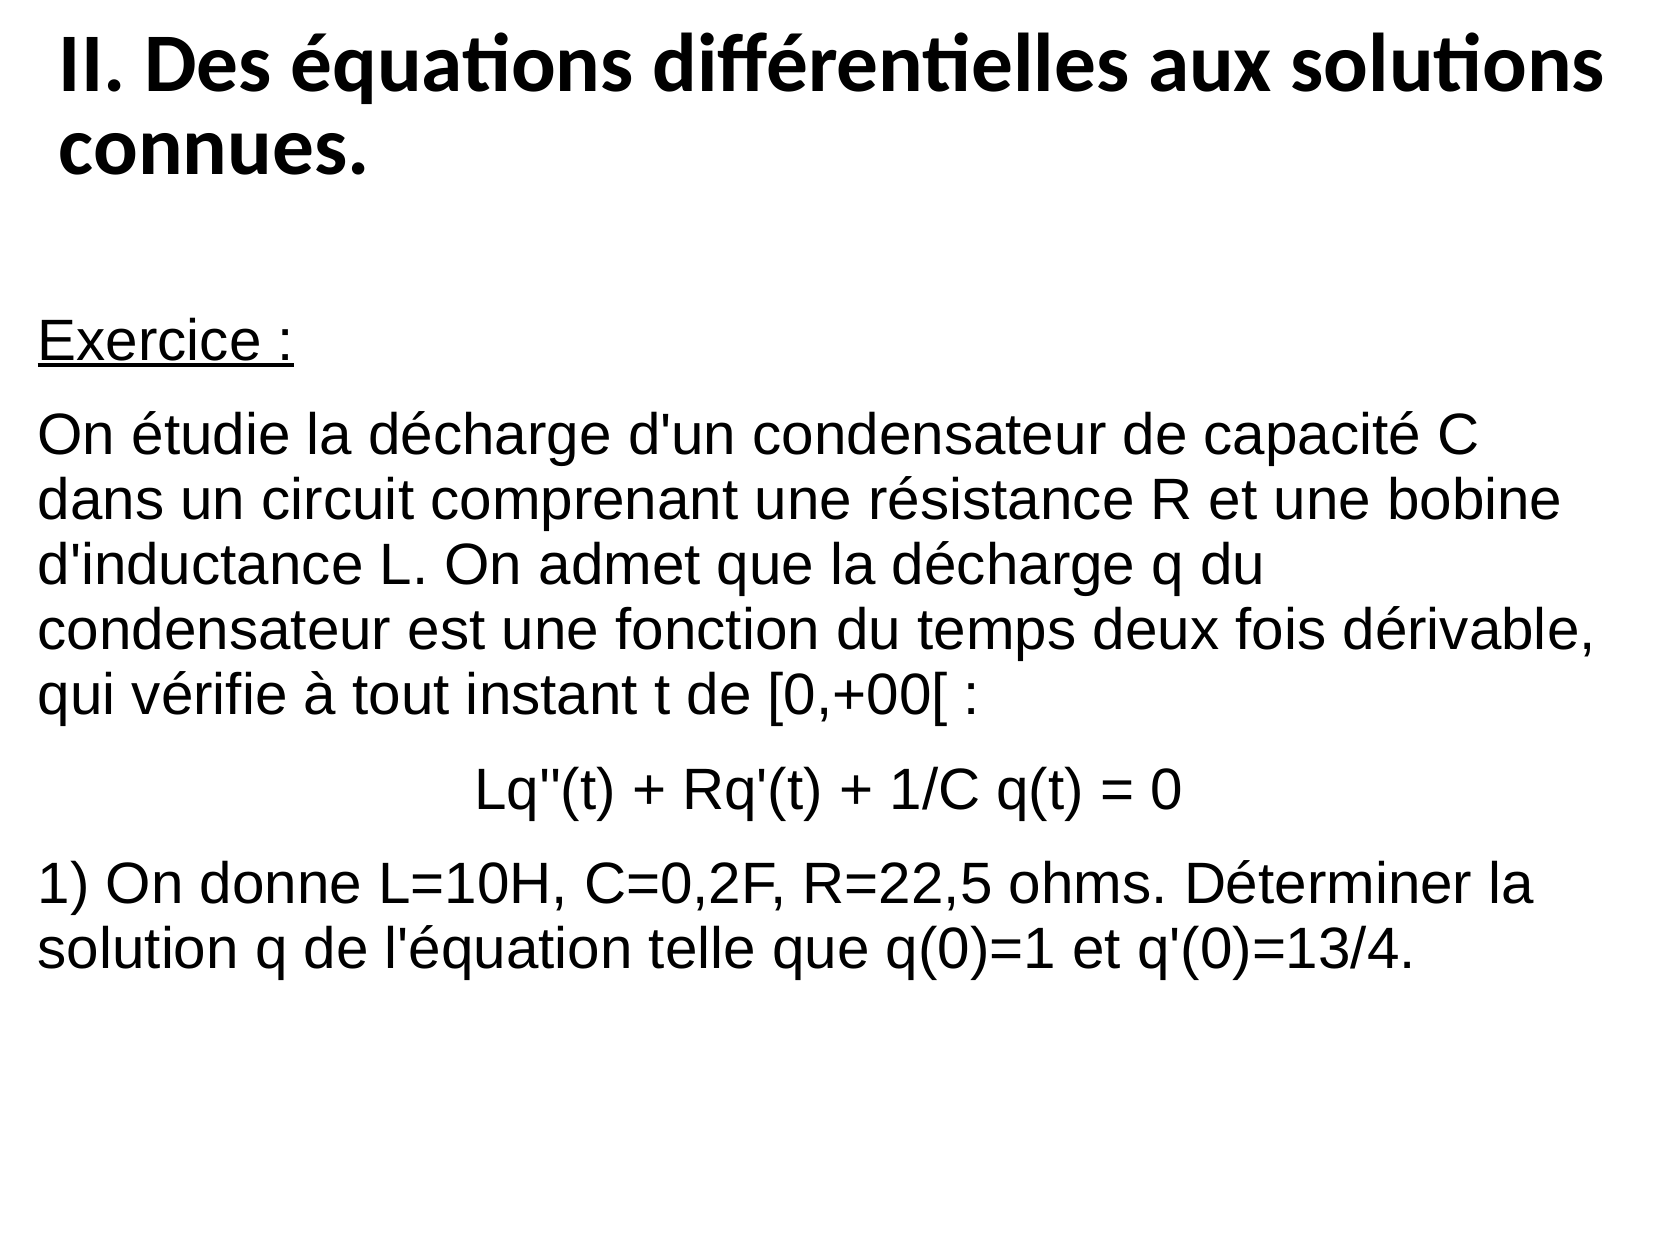

II. Des équations différentielles aux solutions connues.
# Exercice :
On étudie la décharge d'un condensateur de capacité C dans un circuit comprenant une résistance R et une bobine d'inductance L. On admet que la décharge q du condensateur est une fonction du temps deux fois dérivable, qui vérifie à tout instant t de [0,+00[ :
Lq''(t) + Rq'(t) + 1/C q(t) = 0
1) On donne L=10H, C=0,2F, R=22,5 ohms. Déterminer la solution q de l'équation telle que q(0)=1 et q'(0)=13/4.